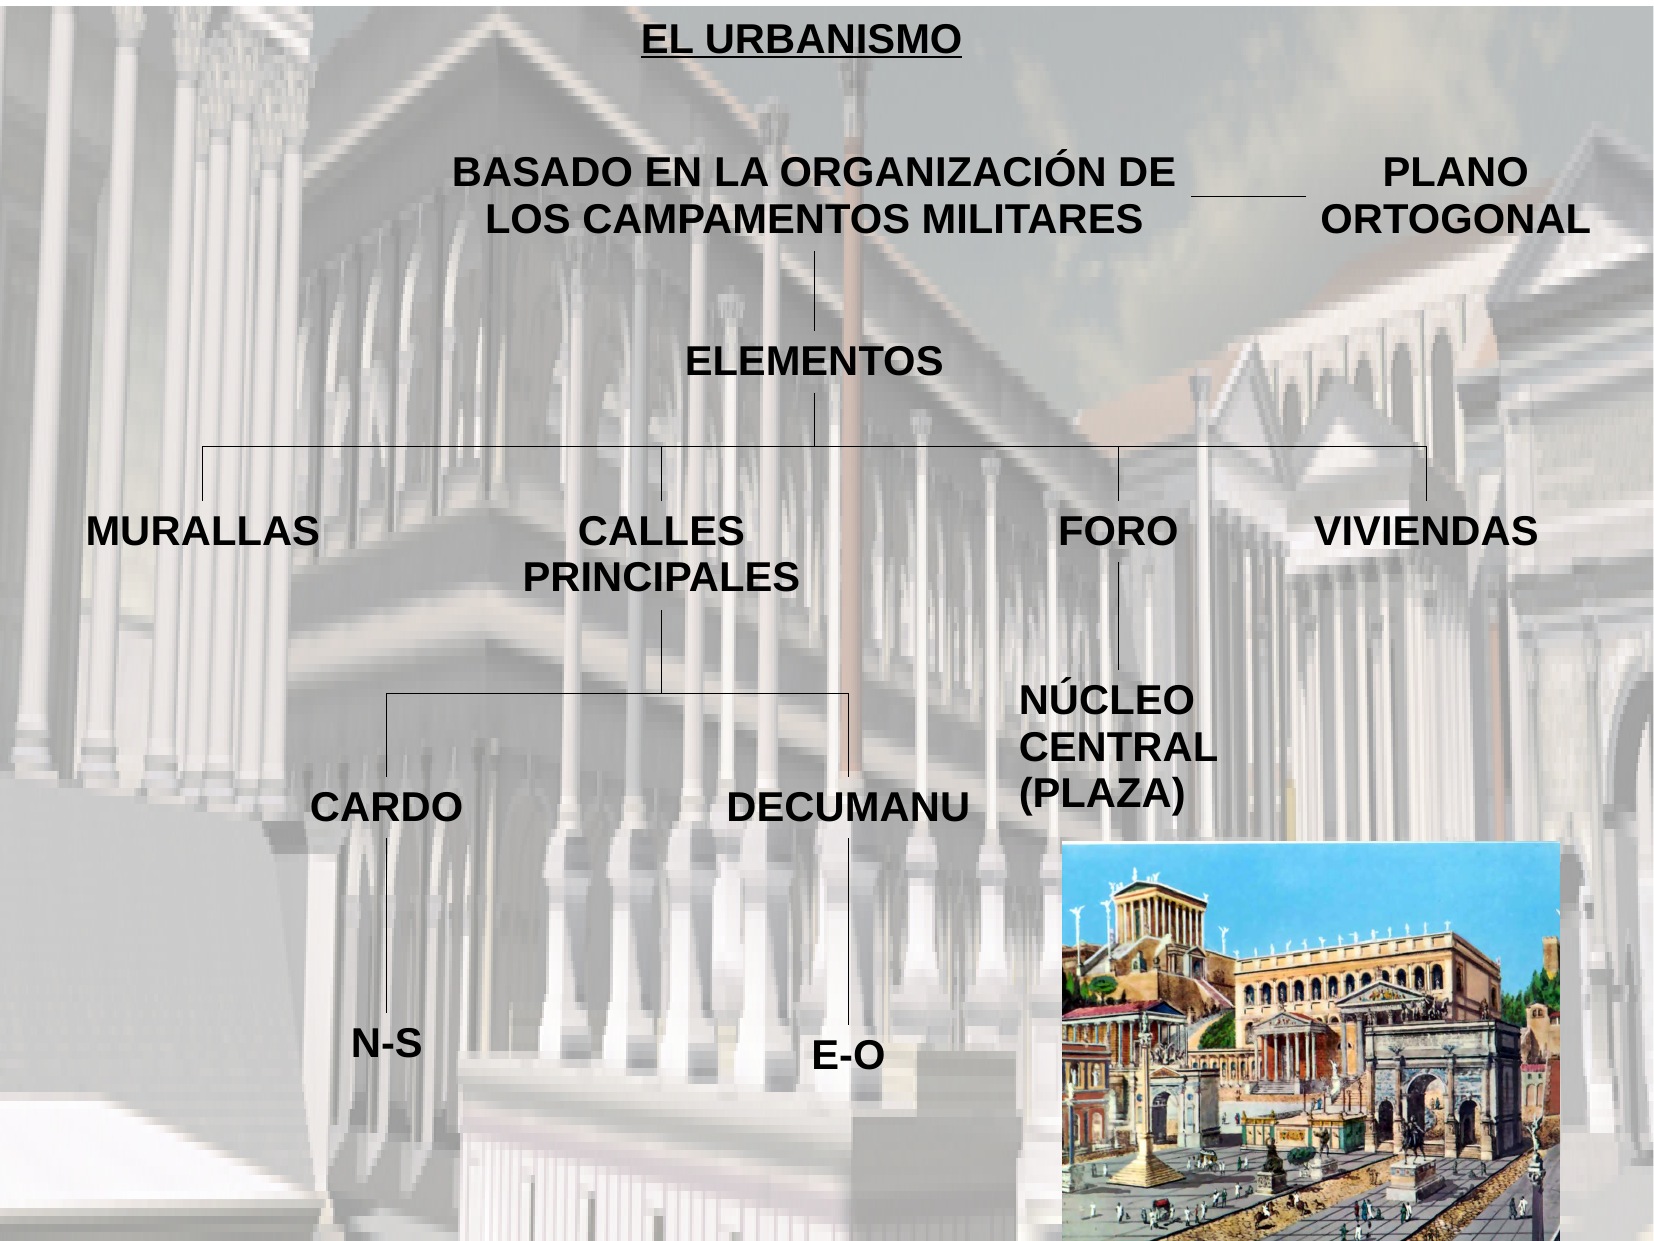

EL URBANISMO
BASADO EN LA ORGANIZACIÓN DE
LOS CAMPAMENTOS MILITARES
PLANO
ORTOGONAL
ELEMENTOS
MURALLAS
CALLES
PRINCIPALES
FORO
VIVIENDAS
NÚCLEO
CENTRAL
(PLAZA)
CARDO
DECUMANU
N-S
E-O